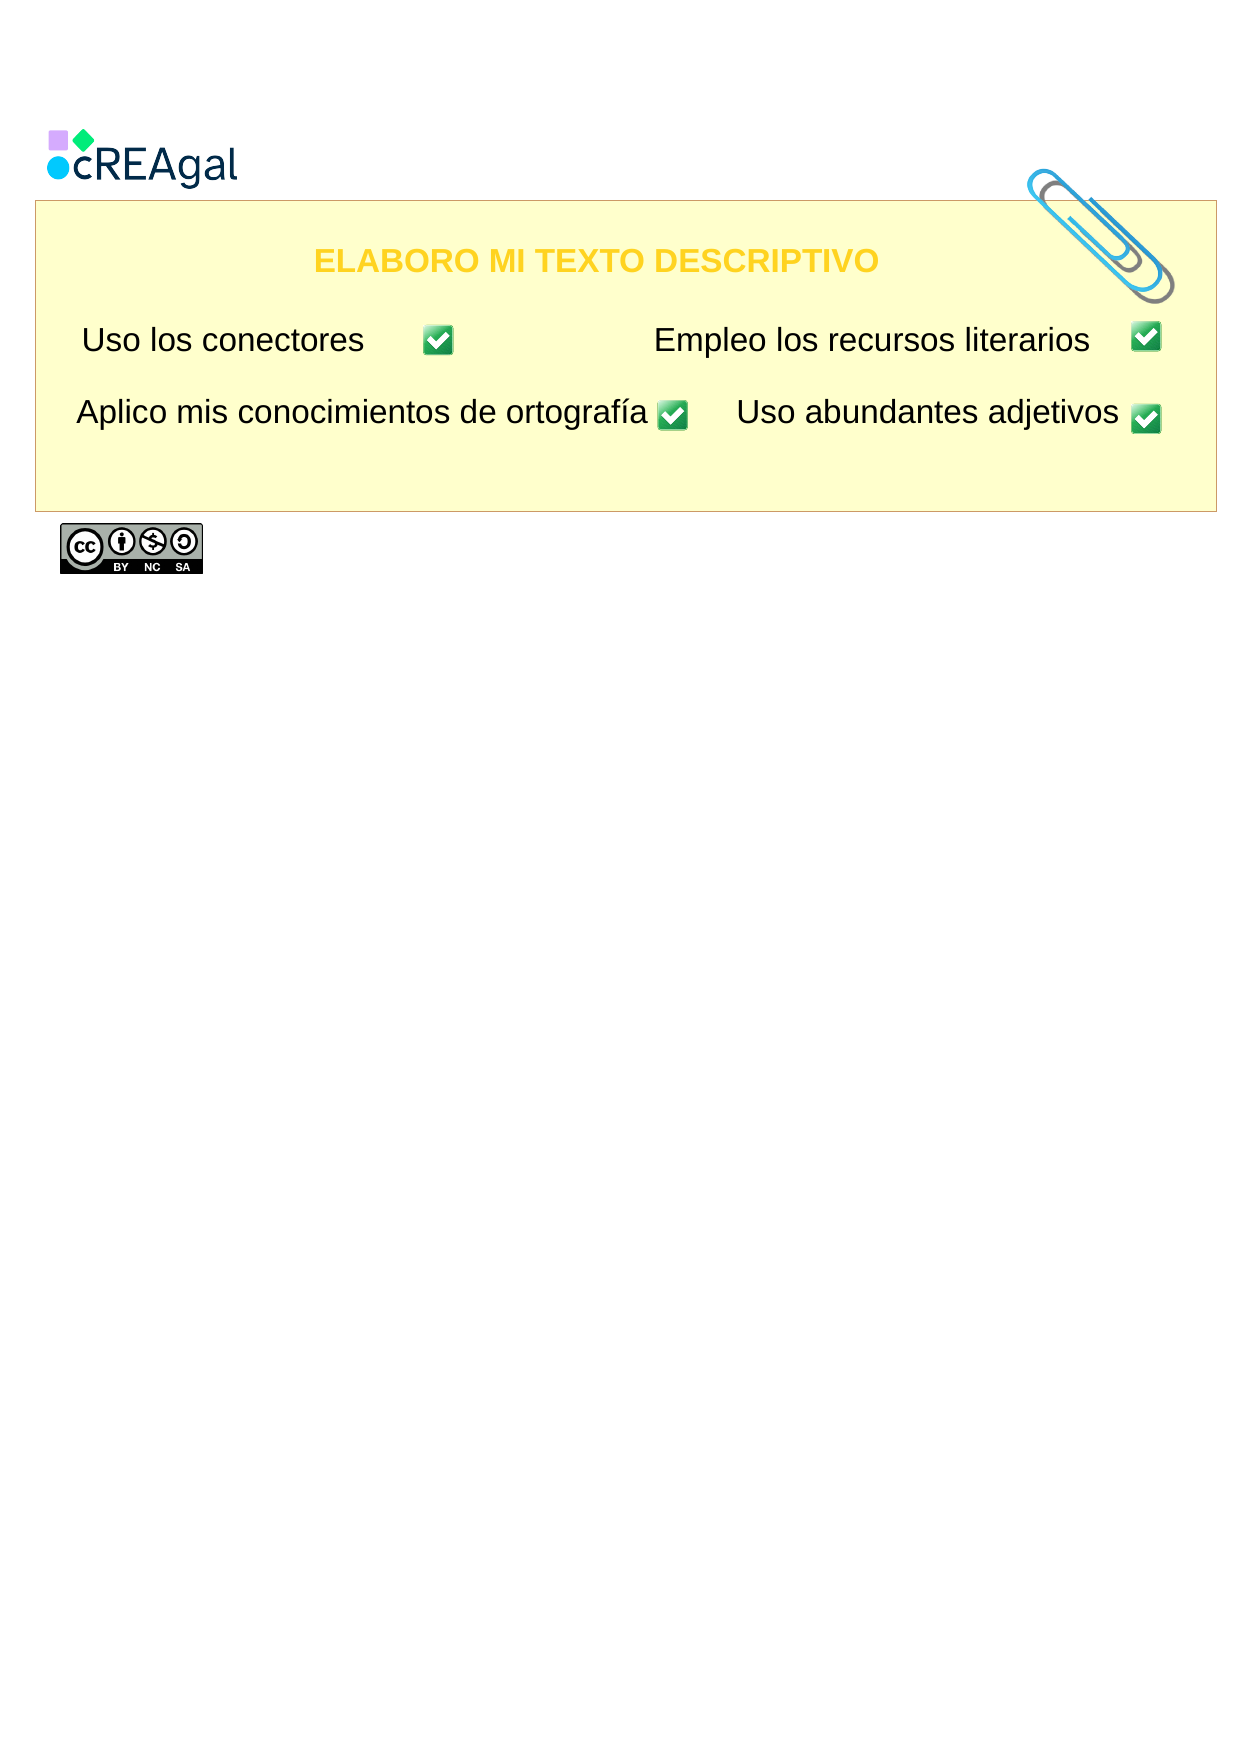

ELABORO MI TEXTO DESCRIPTIVO
 Uso los conectores Empleo los recursos literarios
 Aplico mis conocimientos de ortografía Uso abundantes adjetivos